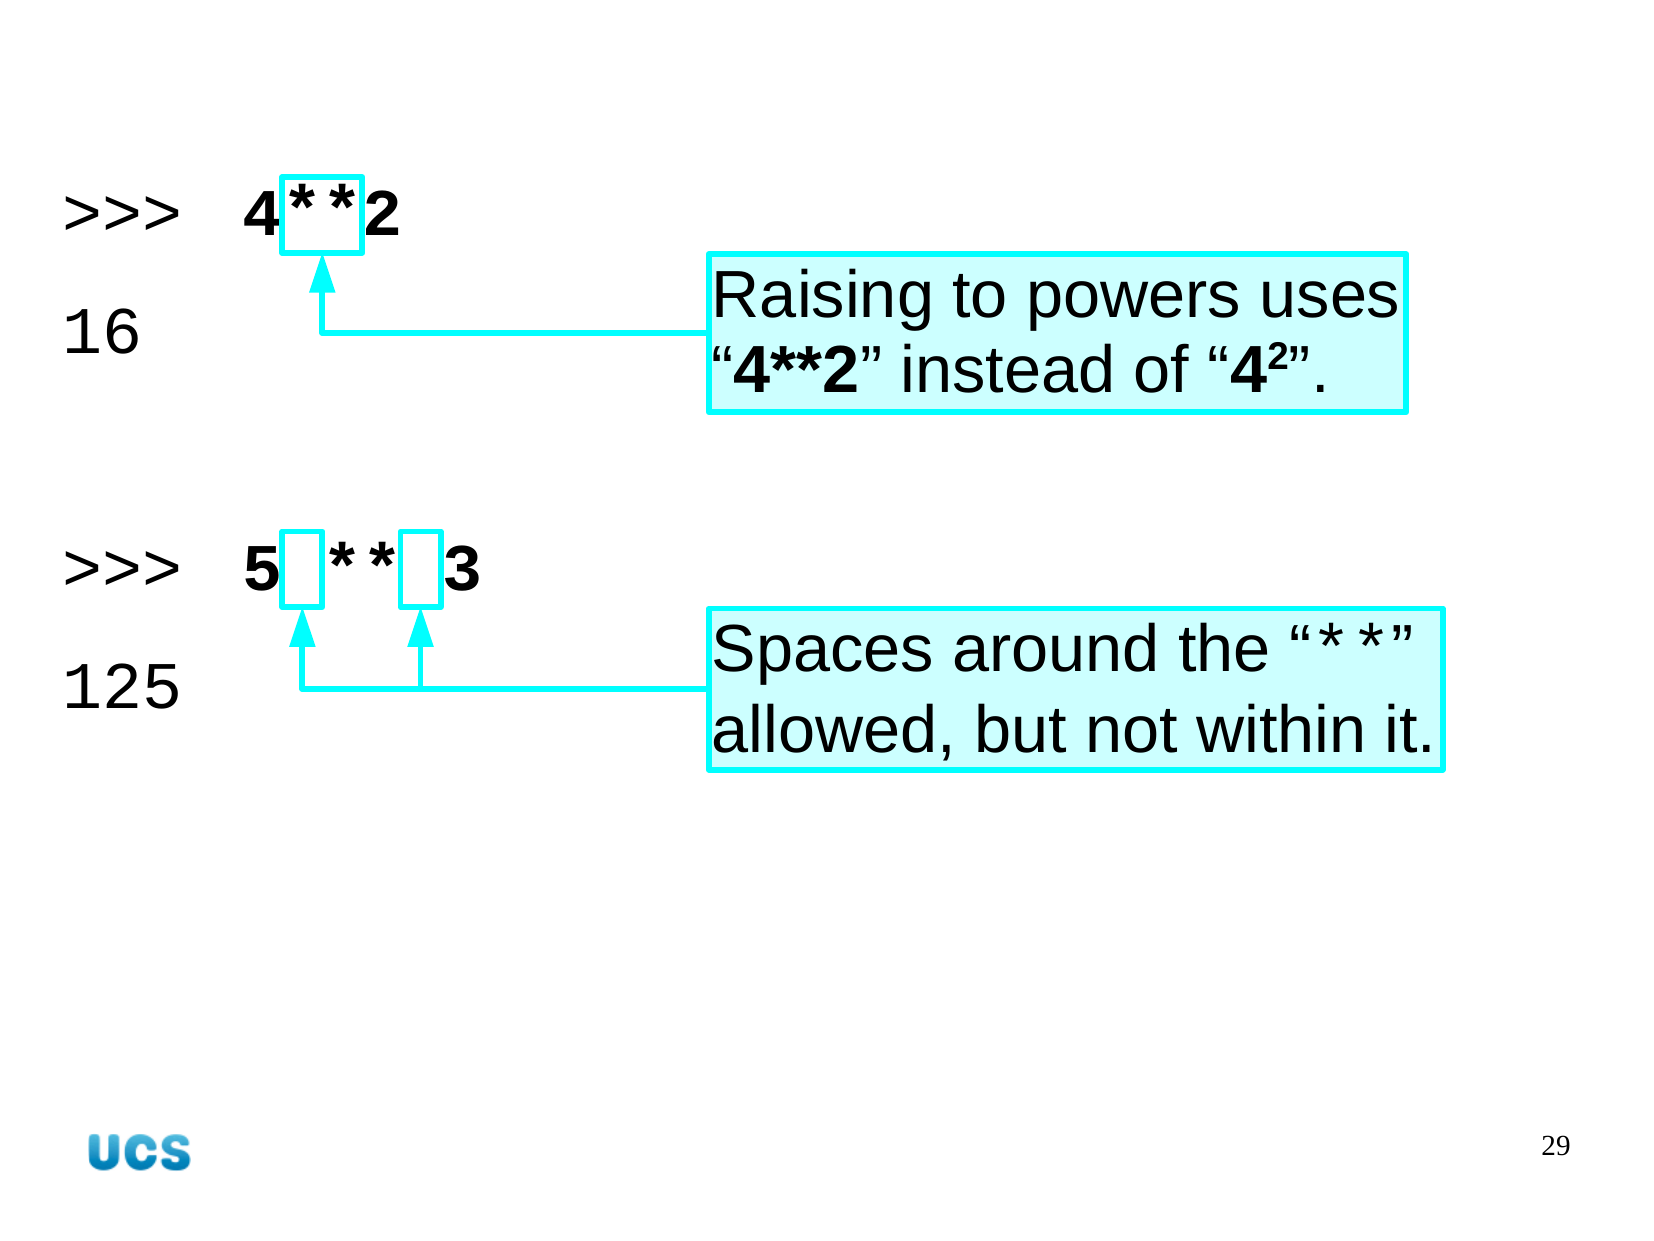

>>>
4
**
2
Raising to powers uses
“4**2” instead of “42”.
16
>>>
5
**
3
Spaces around the “**”
allowed, but not within it.
125
29